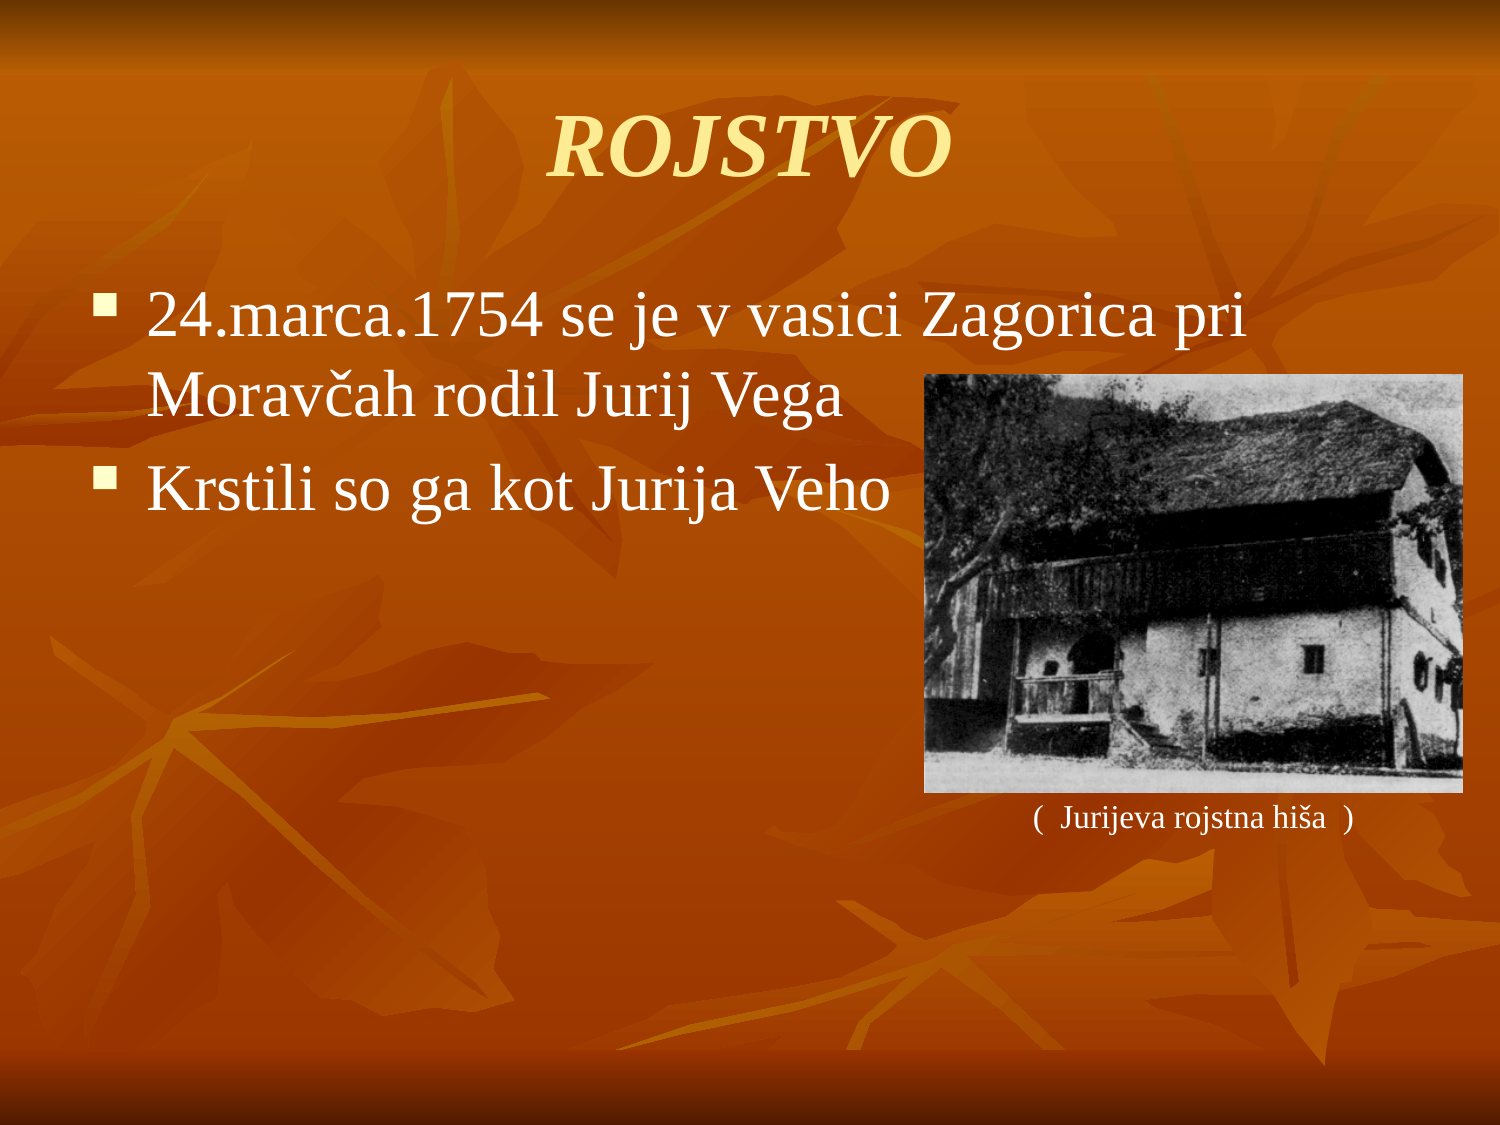

# ROJSTVO
24.marca.1754 se je v vasici Zagorica pri Moravčah rodil Jurij Vega
Krstili so ga kot Jurija Veho
( Jurijeva rojstna hiša )